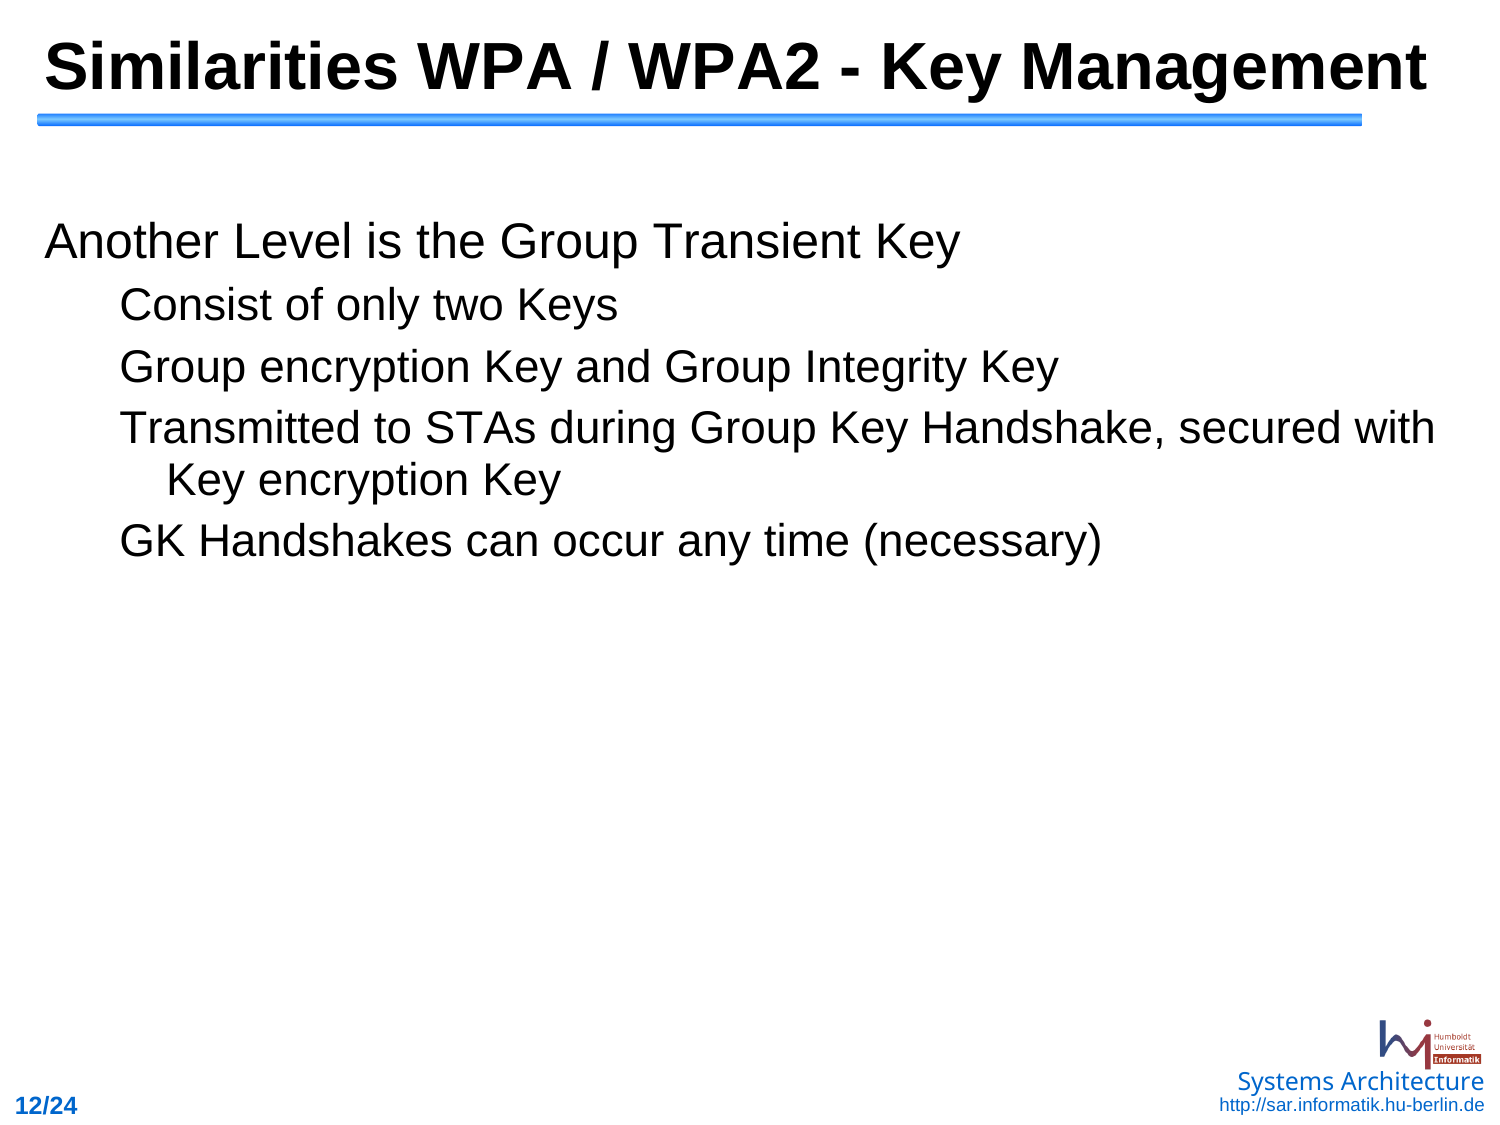

# Similarities WPA / WPA2 - Key Management
Another Level is the Group Transient Key
Consist of only two Keys
Group encryption Key and Group Integrity Key
Transmitted to STAs during Group Key Handshake, secured with Key encryption Key
GK Handshakes can occur any time (necessary)